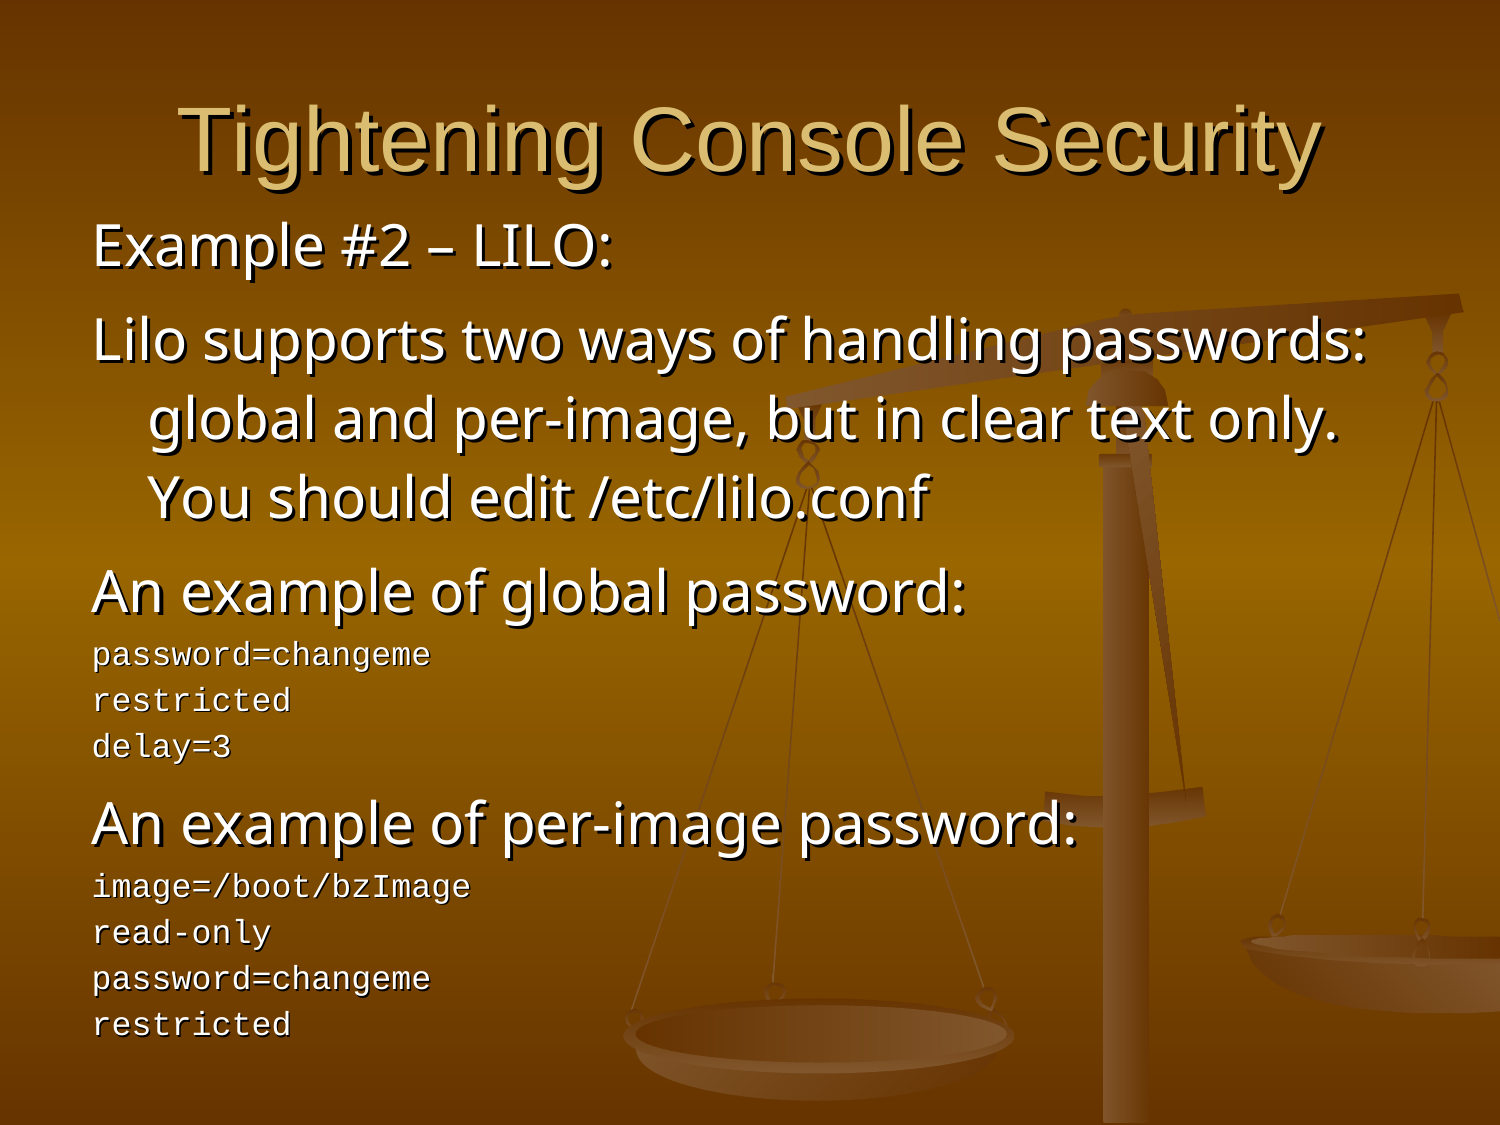

# Tightening Console Security
Example #2 – LILO:
Lilo supports two ways of handling passwords: global and per-image, but in clear text only. You should edit /etc/lilo.conf
An example of global password:
password=changeme
restricted
delay=3
An example of per-image password:
image=/boot/bzImage
read-only
password=changeme
restricted